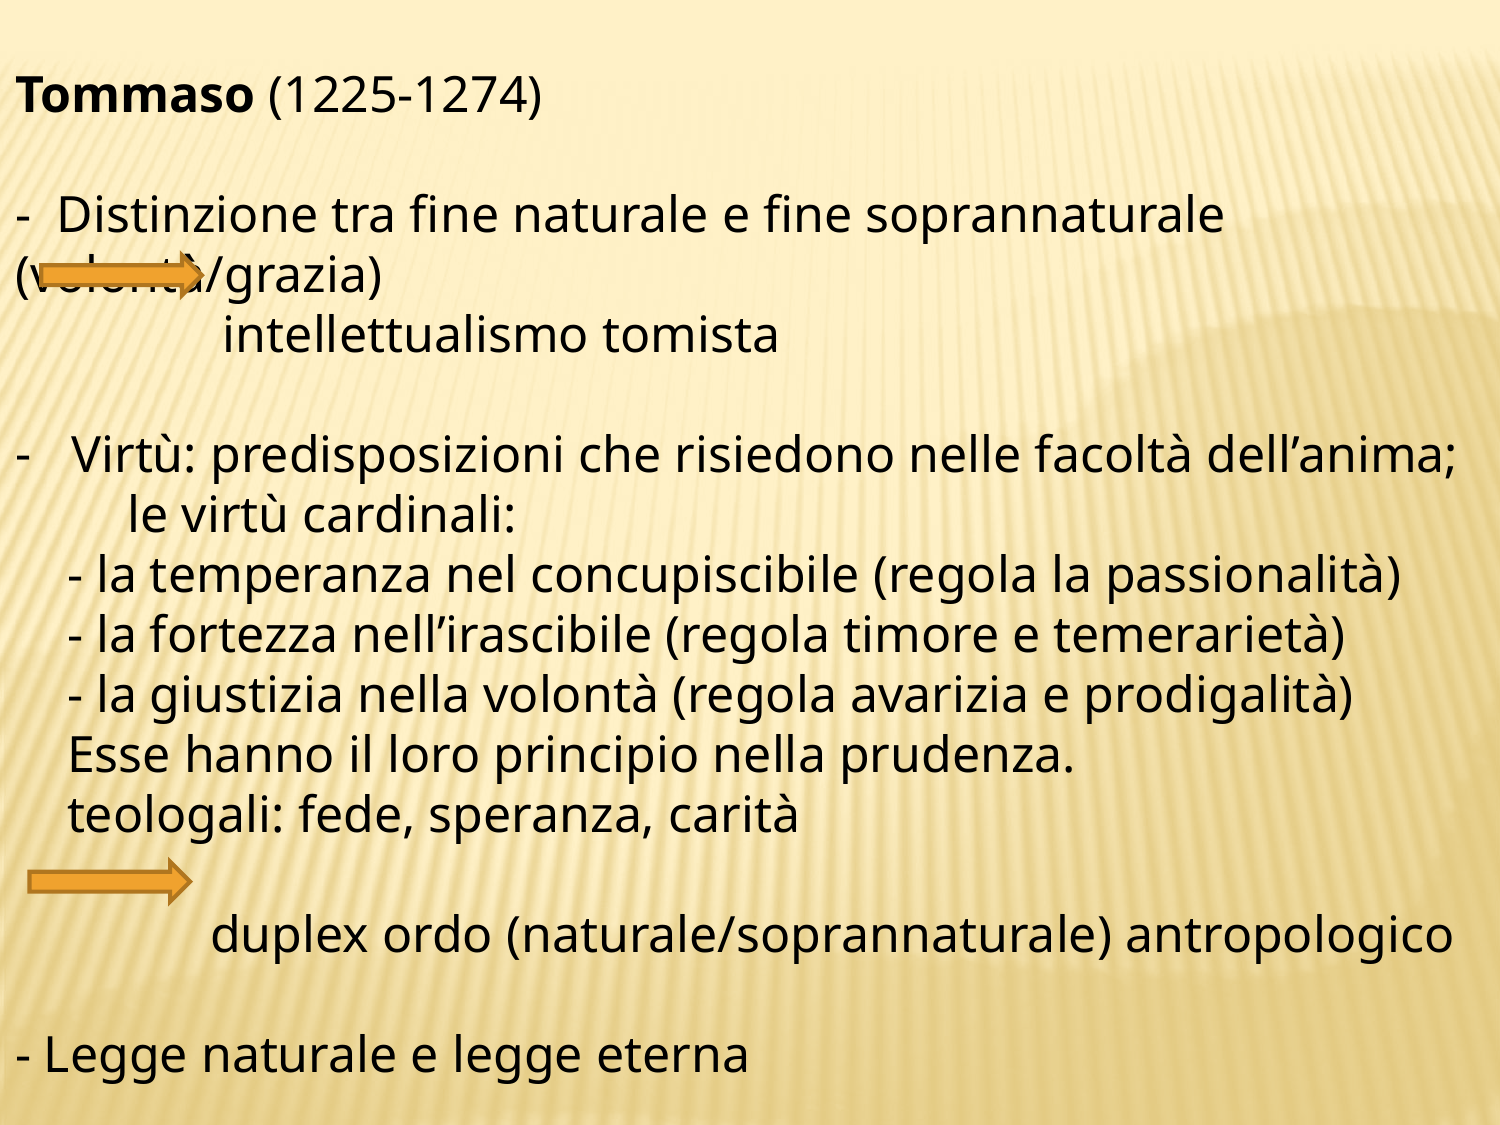

Tommaso (1225-1274)
- Distinzione tra fine naturale e fine soprannaturale (volontà/grazia)
 intellettualismo tomista
Virtù: predisposizioni che risiedono nelle facoltà dell’anima; le virtù cardinali:
 - la temperanza nel concupiscibile (regola la passionalità)
 - la fortezza nell’irascibile (regola timore e temerarietà)
 - la giustizia nella volontà (regola avarizia e prodigalità)
 Esse hanno il loro principio nella prudenza.
 teologali: fede, speranza, carità
 duplex ordo (naturale/soprannaturale) antropologico
- Legge naturale e legge eterna